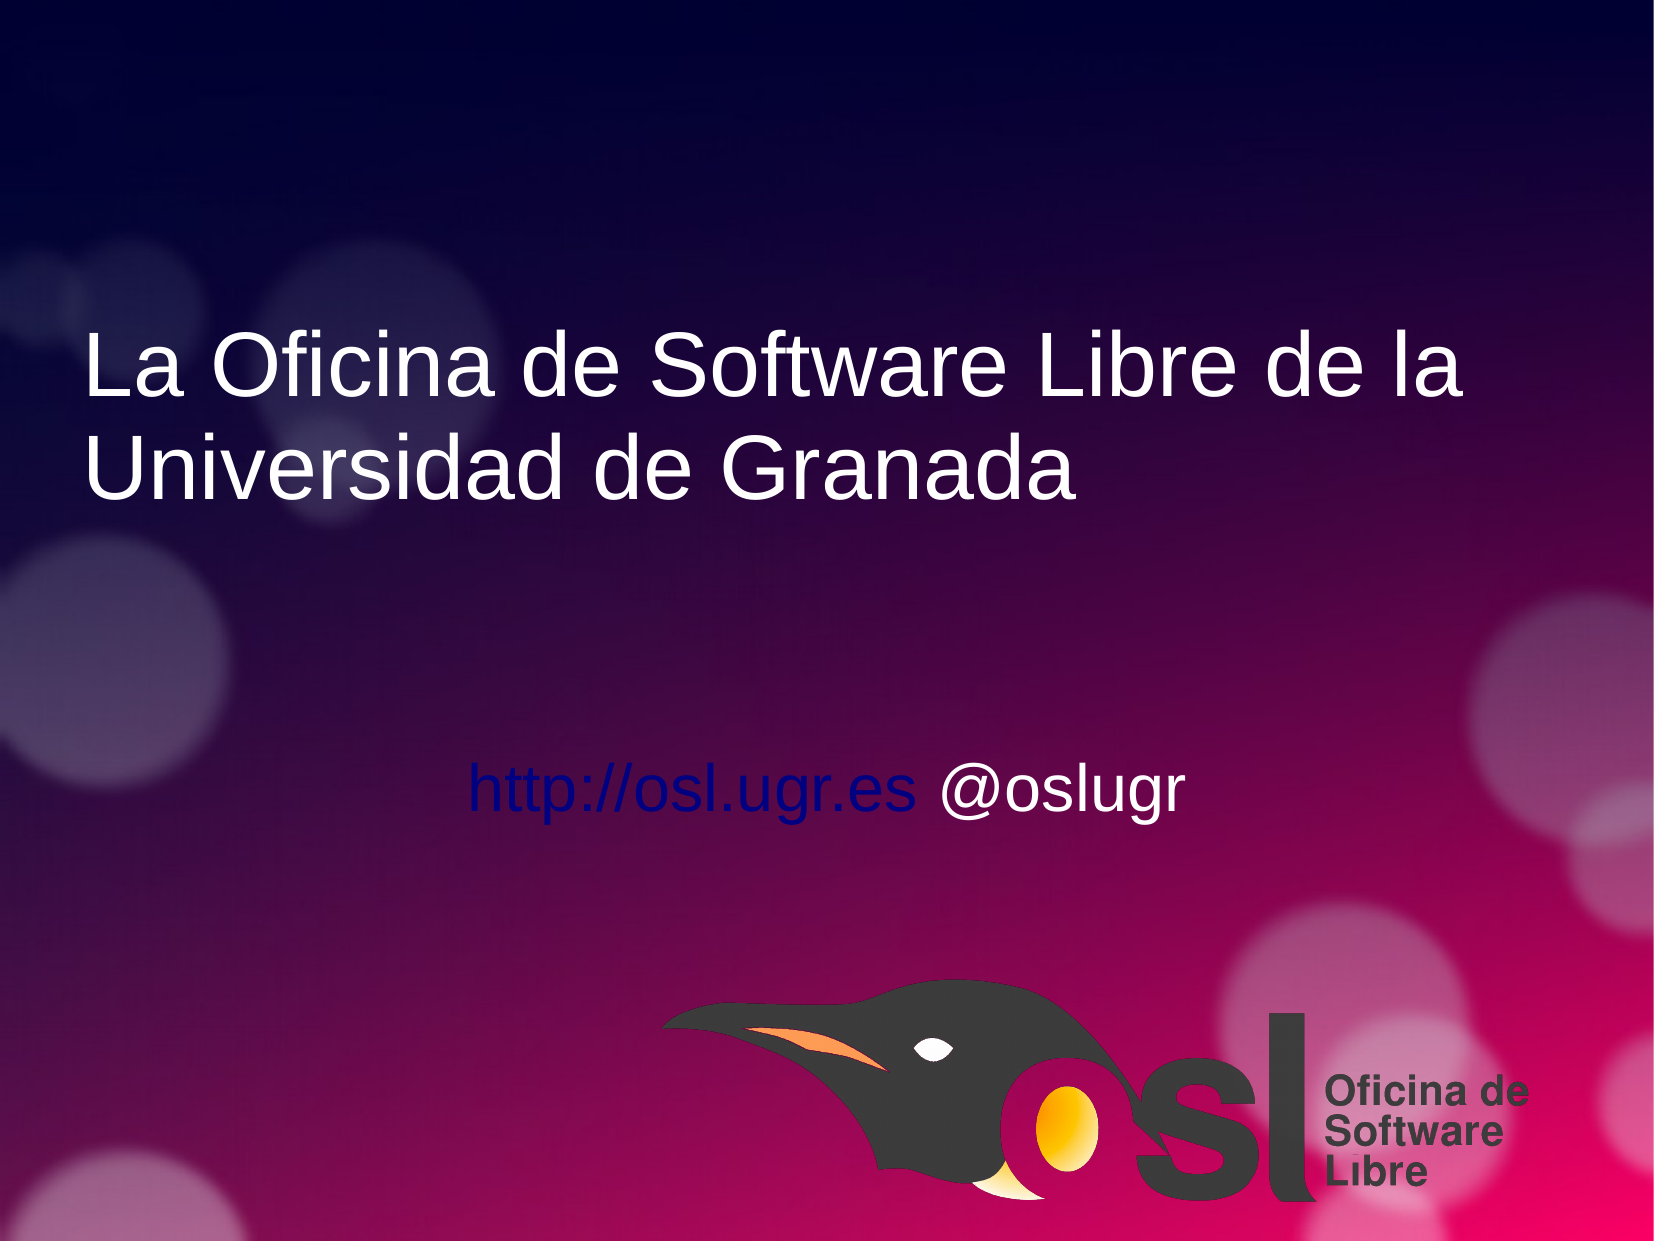

# La Oficina de Software Libre de la Universidad de Granada
http://osl.ugr.es @oslugr